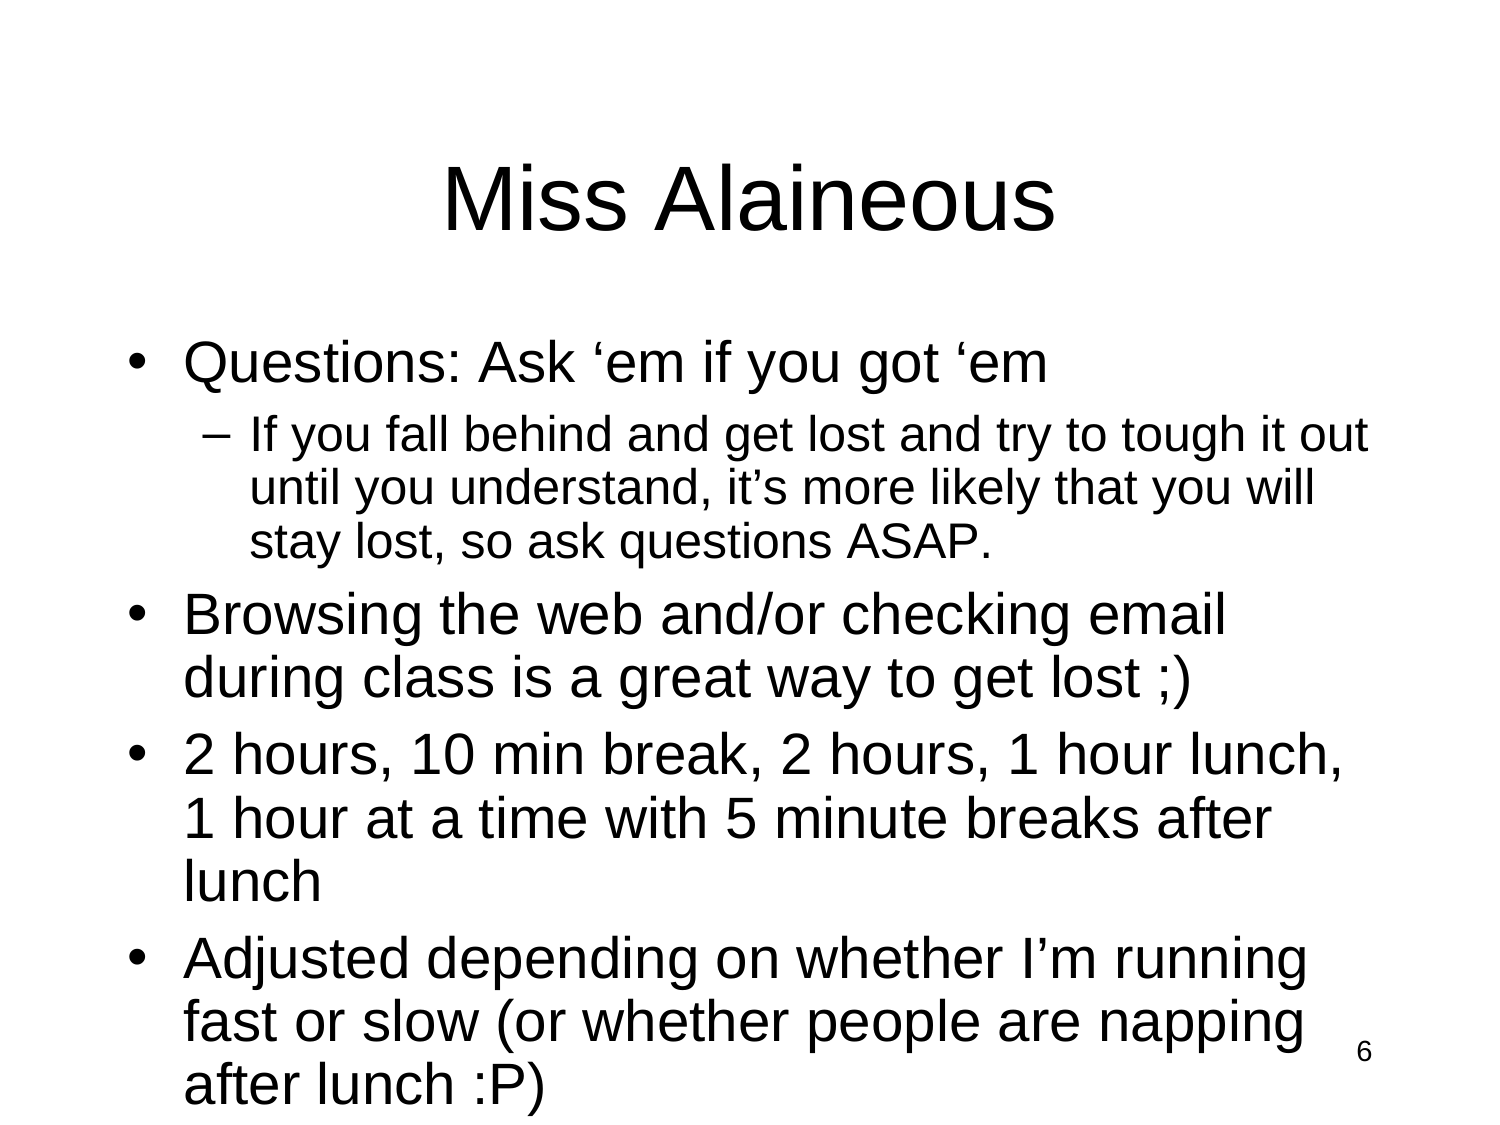

# Miss Alaineous
Questions: Ask ‘em if you got ‘em
If you fall behind and get lost and try to tough it out until you understand, it’s more likely that you will stay lost, so ask questions ASAP.
Browsing the web and/or checking email during class is a great way to get lost ;)
2 hours, 10 min break, 2 hours, 1 hour lunch, 1 hour at a time with 5 minute breaks after lunch
Adjusted depending on whether I’m running fast or slow (or whether people are napping after lunch :P)